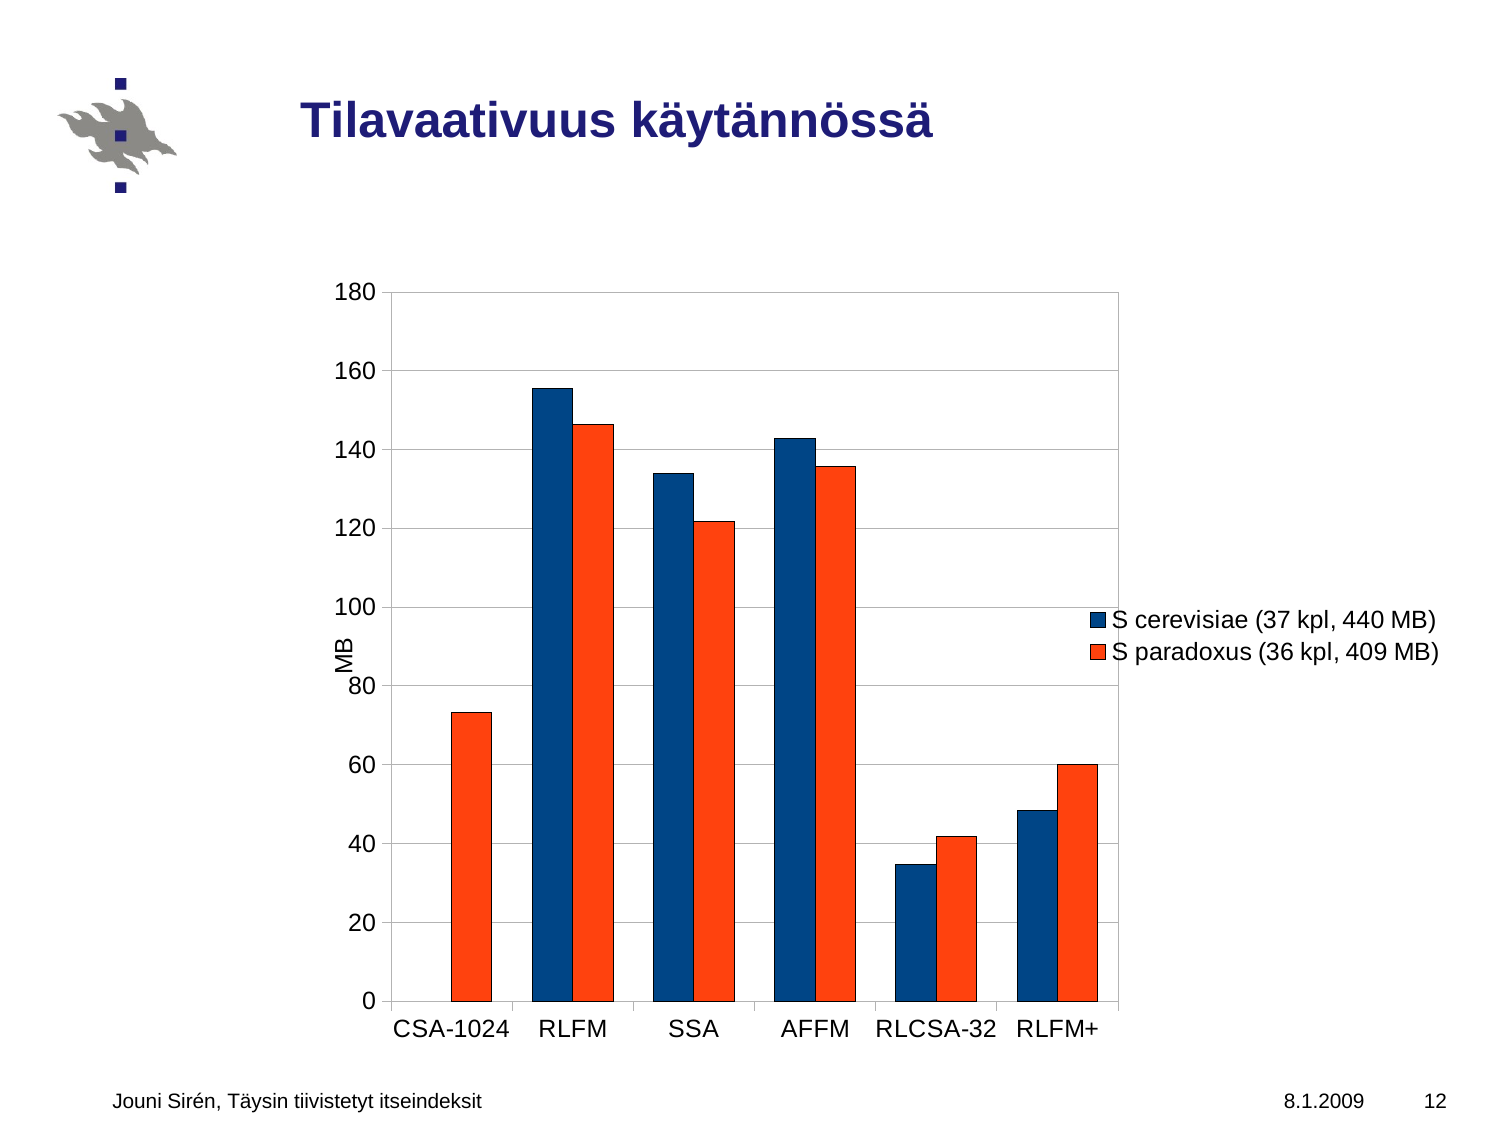

# Tilavaativuus käytännössä
### Chart
| Category | S cerevisiae (37 kpl, 440 MB) | S paradoxus (36 kpl, 409 MB) |
|---|---|---|
| CSA-1024 | None | 73.15 |
| RLFM | 155.43 | 146.42 |
| SSA | 134.01 | 121.68 |
| AFFM | 142.94 | 135.7 |
| RLCSA-32 | 34.63 | 41.72 |
| RLFM+ | 48.37 | 60.13 |Jouni Sirén, Täysin tiivistetyt itseindeksit
8.1.2009
12